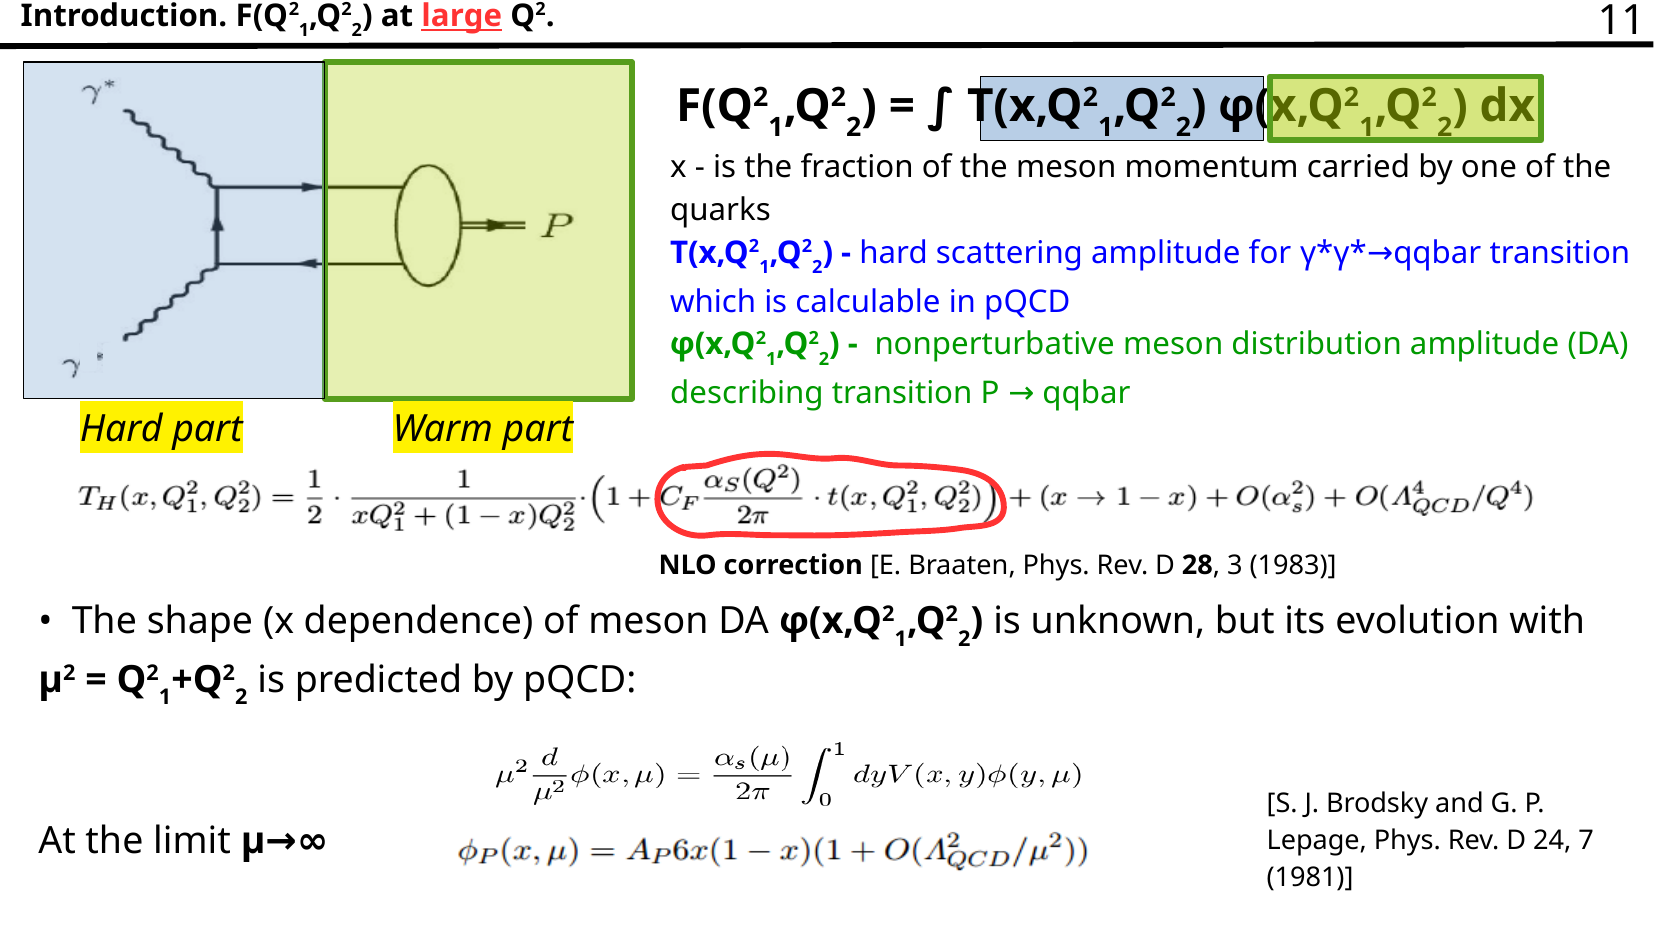

11
Introduction. F(Q21,Q22) at large Q2.
F(Q21,Q22) = ∫ T(x,Q21,Q22) φ(x,Q21,Q22) dx
x - is the fraction of the meson momentum carried by one of the quarks
T(x,Q21,Q22) - hard scattering amplitude for γ*γ*→qqbar transition which is calculable in pQCD
φ(x,Q21,Q22) - nonperturbative meson distribution amplitude (DA) describing transition P → qqbar
Hard part
Warm part
NLO correction [E. Braaten, Phys. Rev. D 28, 3 (1983)]
• The shape (x dependence) of meson DA φ(x,Q21,Q22) is unknown, but its evolution with μ2 = Q21+Q22 is predicted by pQCD:
At the limit μ→∞
[S. J. Brodsky and G. P. Lepage, Phys. Rev. D 24, 7 (1981)]